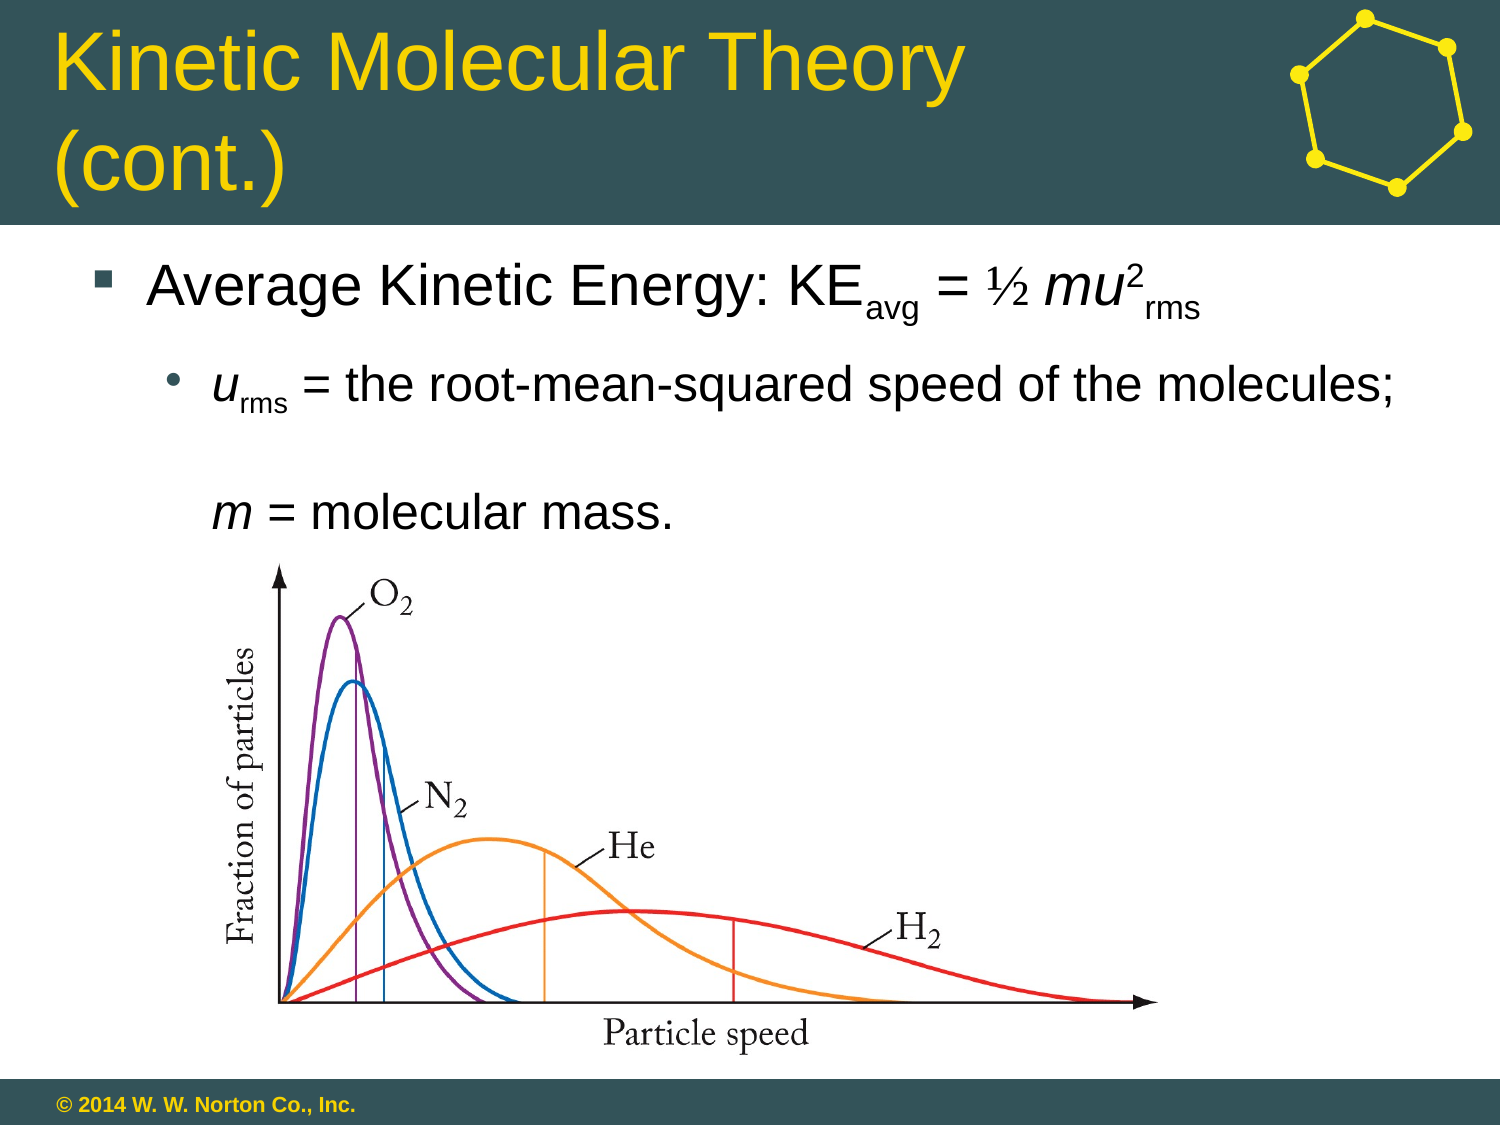

# Kinetic Molecular Theory (cont.)
Average Kinetic Energy: KEavg = ½ mu2rms
urms = the root-mean-squared speed of the molecules;
m = molecular mass.